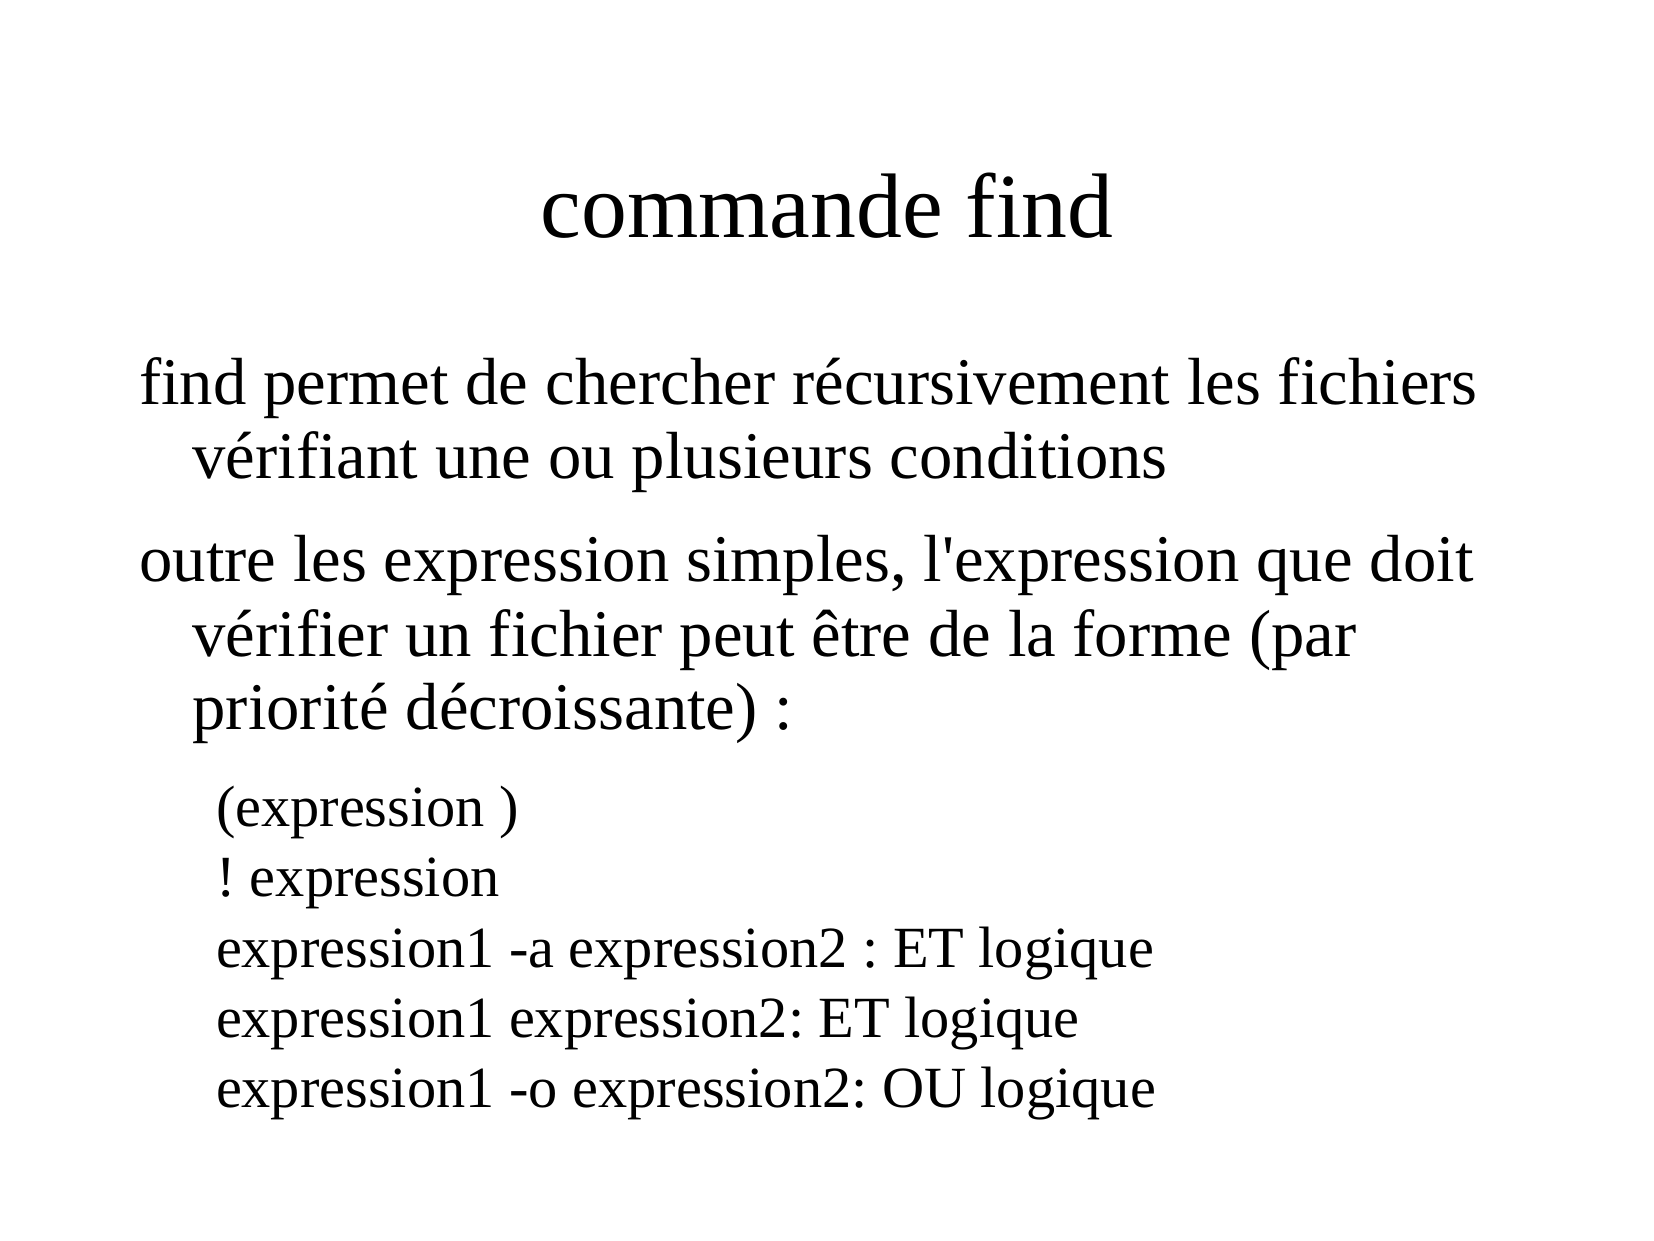

# commande find
find permet de chercher récursivement les fichiers vérifiant une ou plusieurs conditions
outre les expression simples, l'expression que doit vérifier un fichier peut être de la forme (par priorité décroissante) :
(expression )
! expression
expression1 -a expression2 : ET logique
expression1 expression2: ET logique
expression1 -o expression2: OU logique